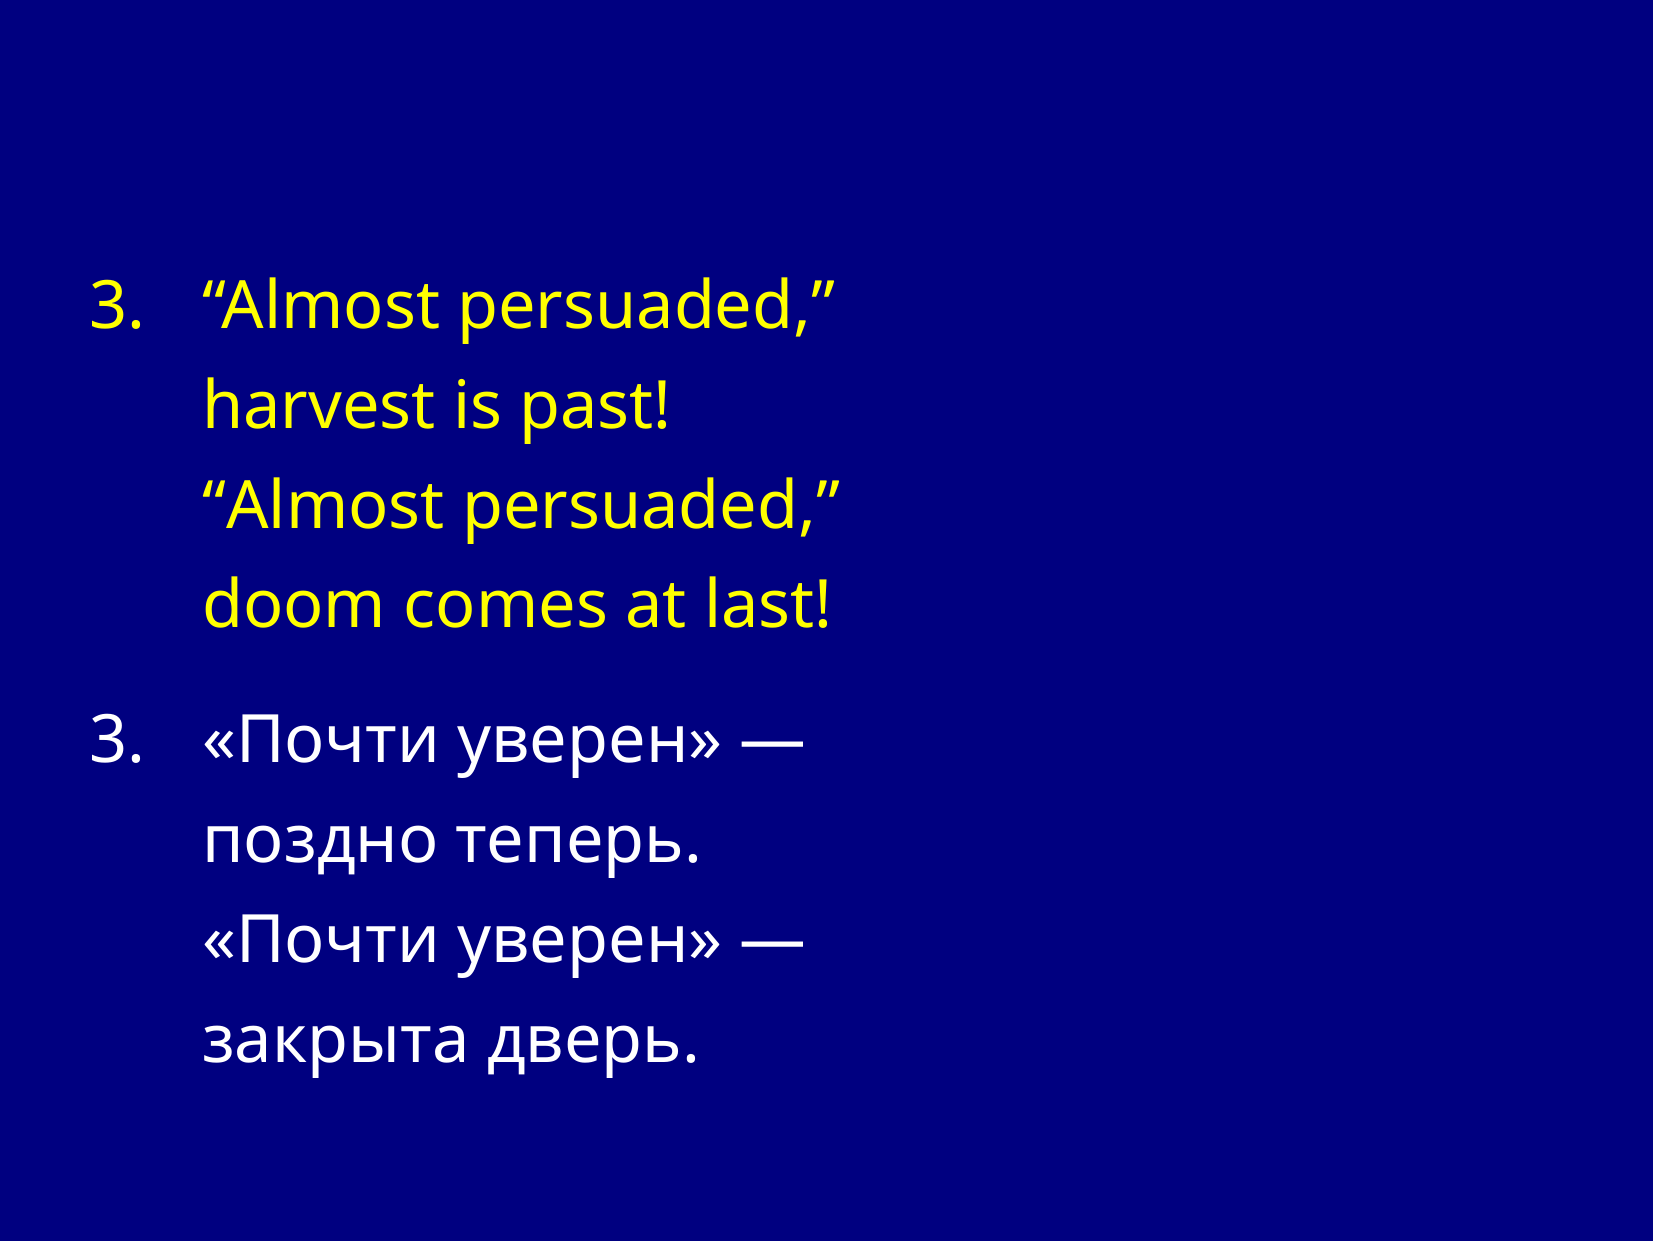

3.	“Almost persuaded,”
	harvest is past!
	“Almost persuaded,”
	doom comes at last!
3.	«Почти уверен» —
	поздно теперь.
	«Почти уверен» —
	закрыта дверь.